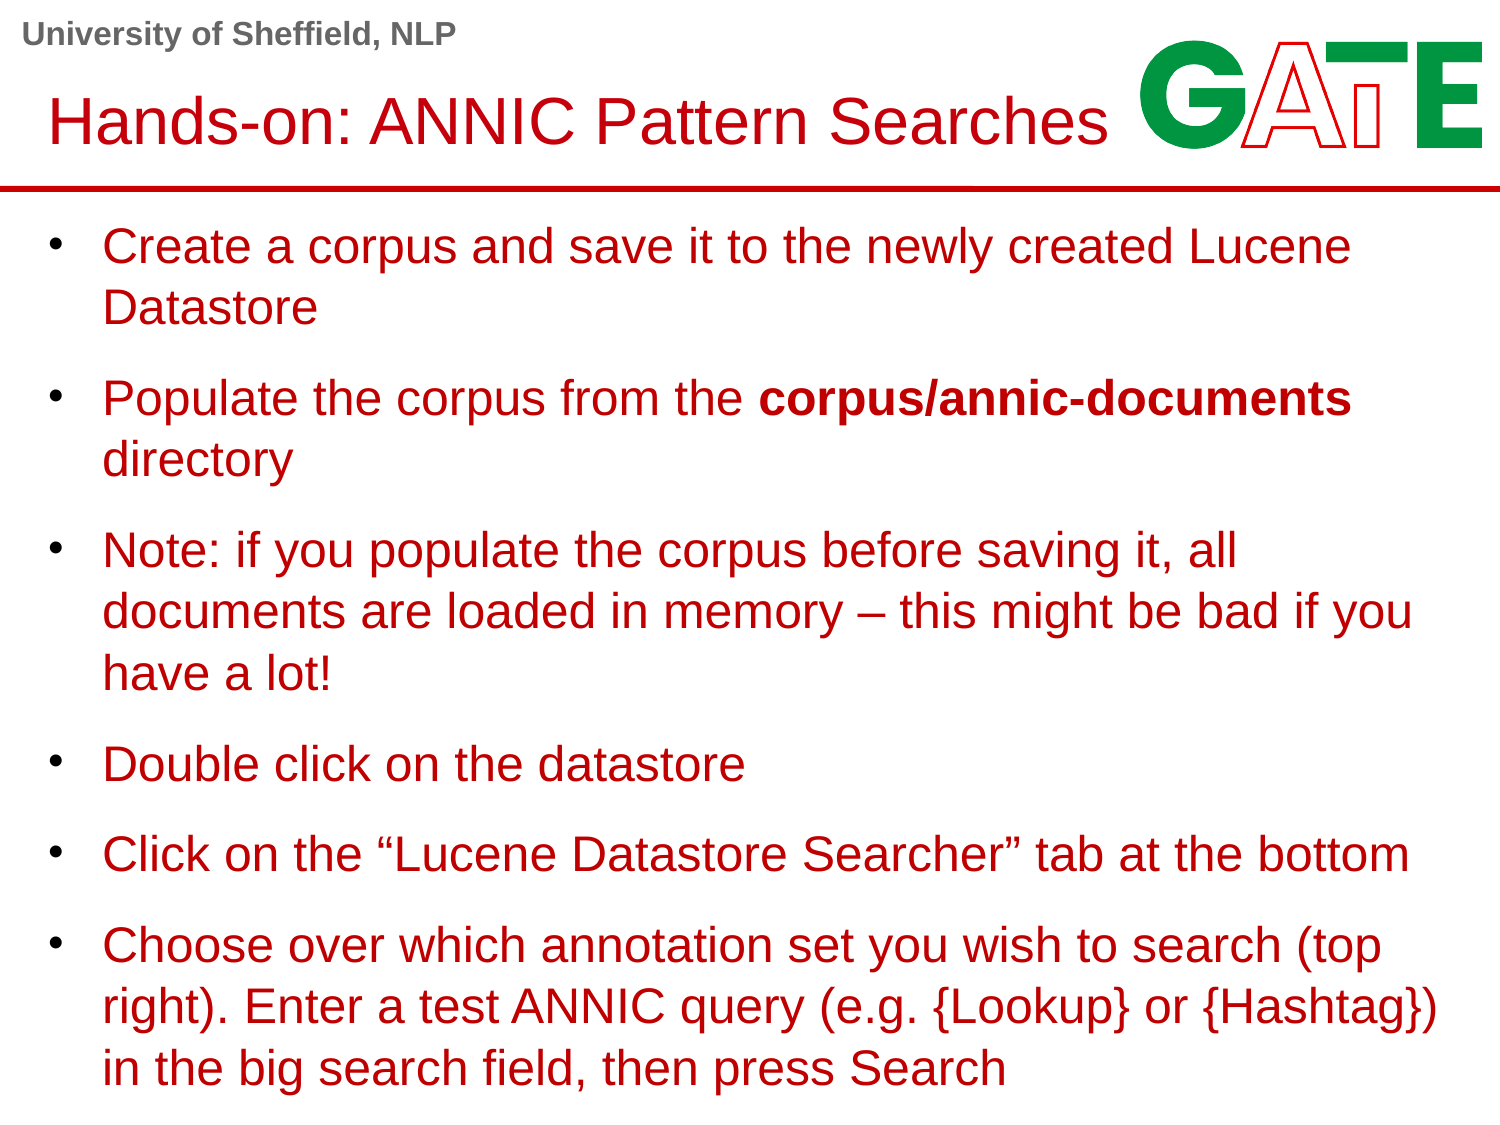

Hands-on: ANNIC Pattern Searches
Create a corpus and save it to the newly created Lucene Datastore
Populate the corpus from the corpus/annic-documents directory
Note: if you populate the corpus before saving it, all documents are loaded in memory – this might be bad if you have a lot!
Double click on the datastore
Click on the “Lucene Datastore Searcher” tab at the bottom
Choose over which annotation set you wish to search (top right). Enter a test ANNIC query (e.g. {Lookup} or {Hashtag}) in the big search field, then press Search